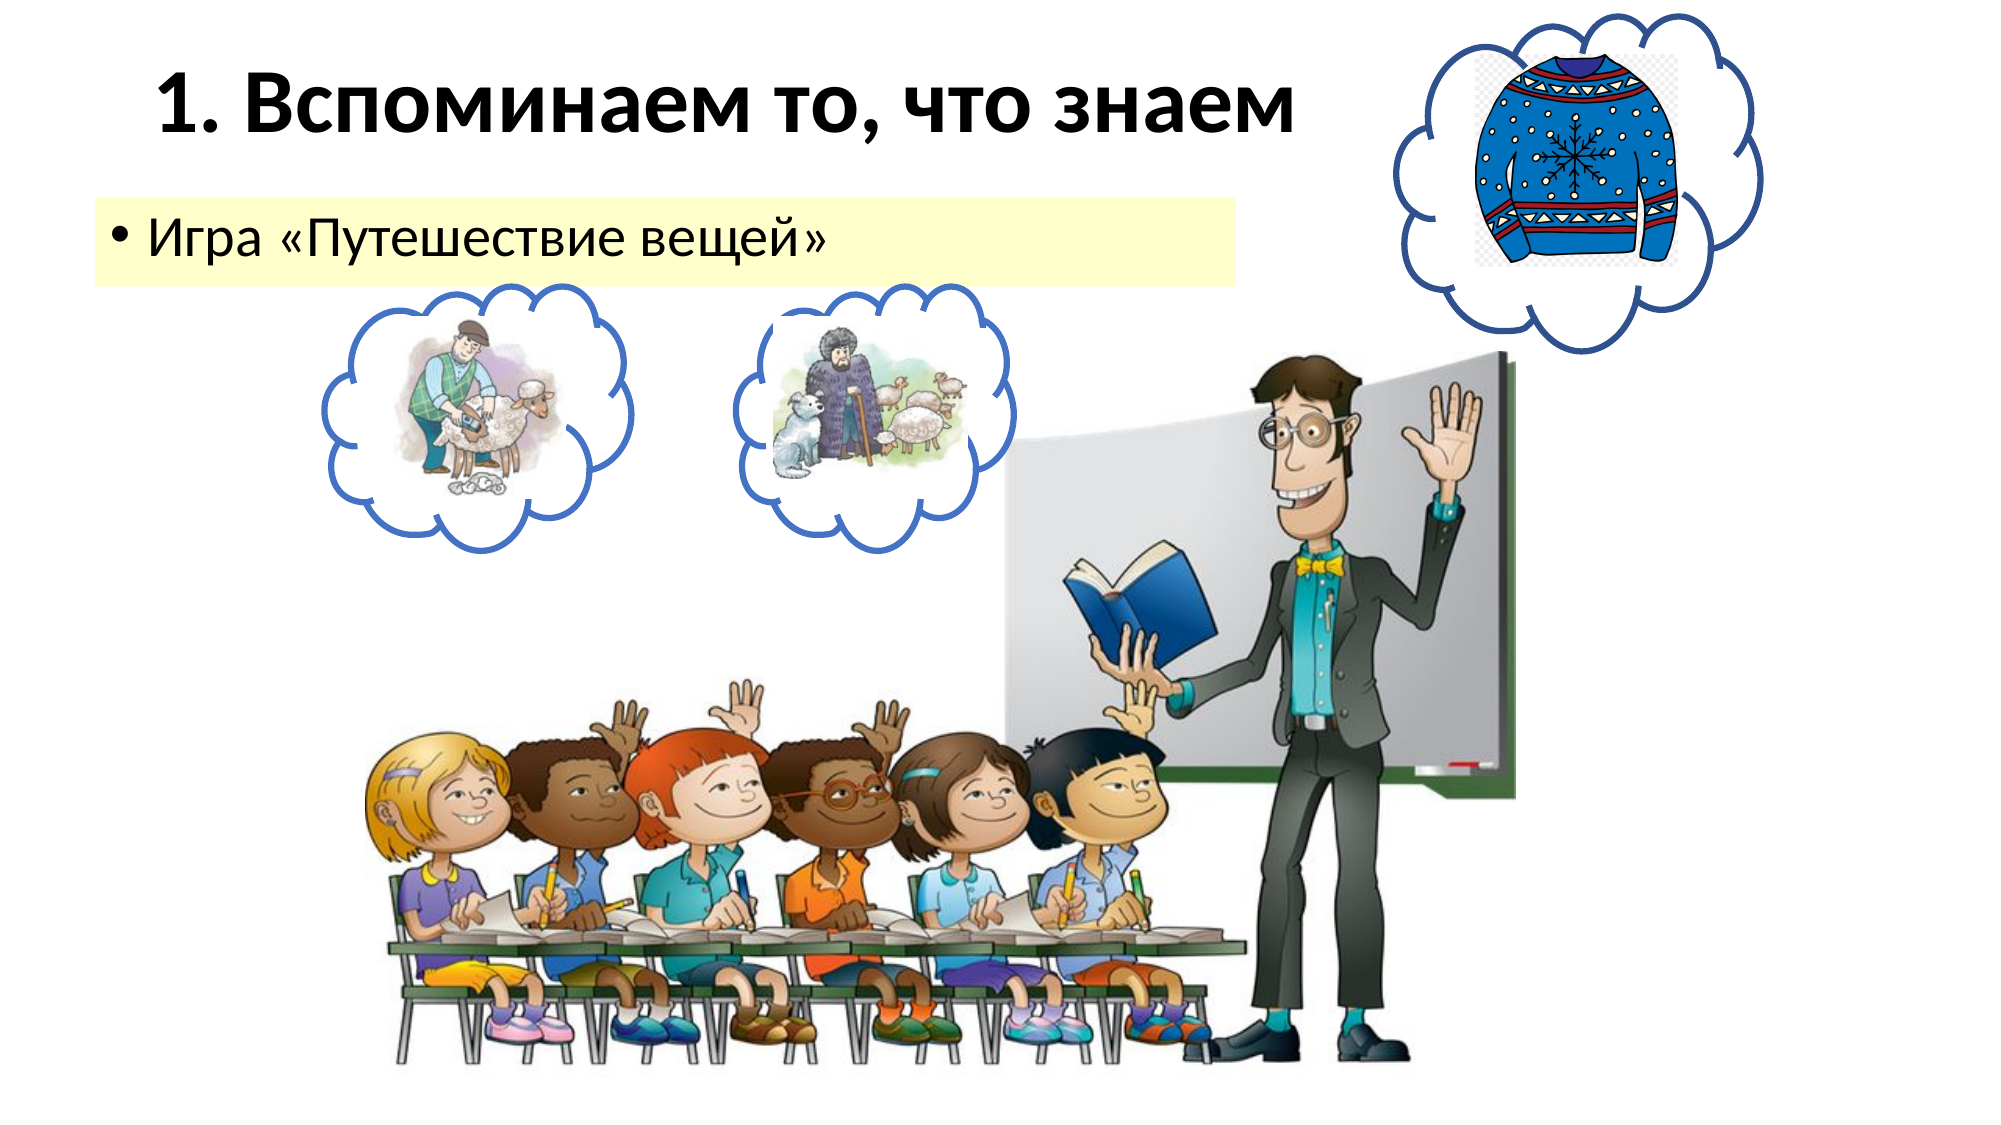

# 1. Вспоминаем то, что знаем
Игра «Путешествие вещей»